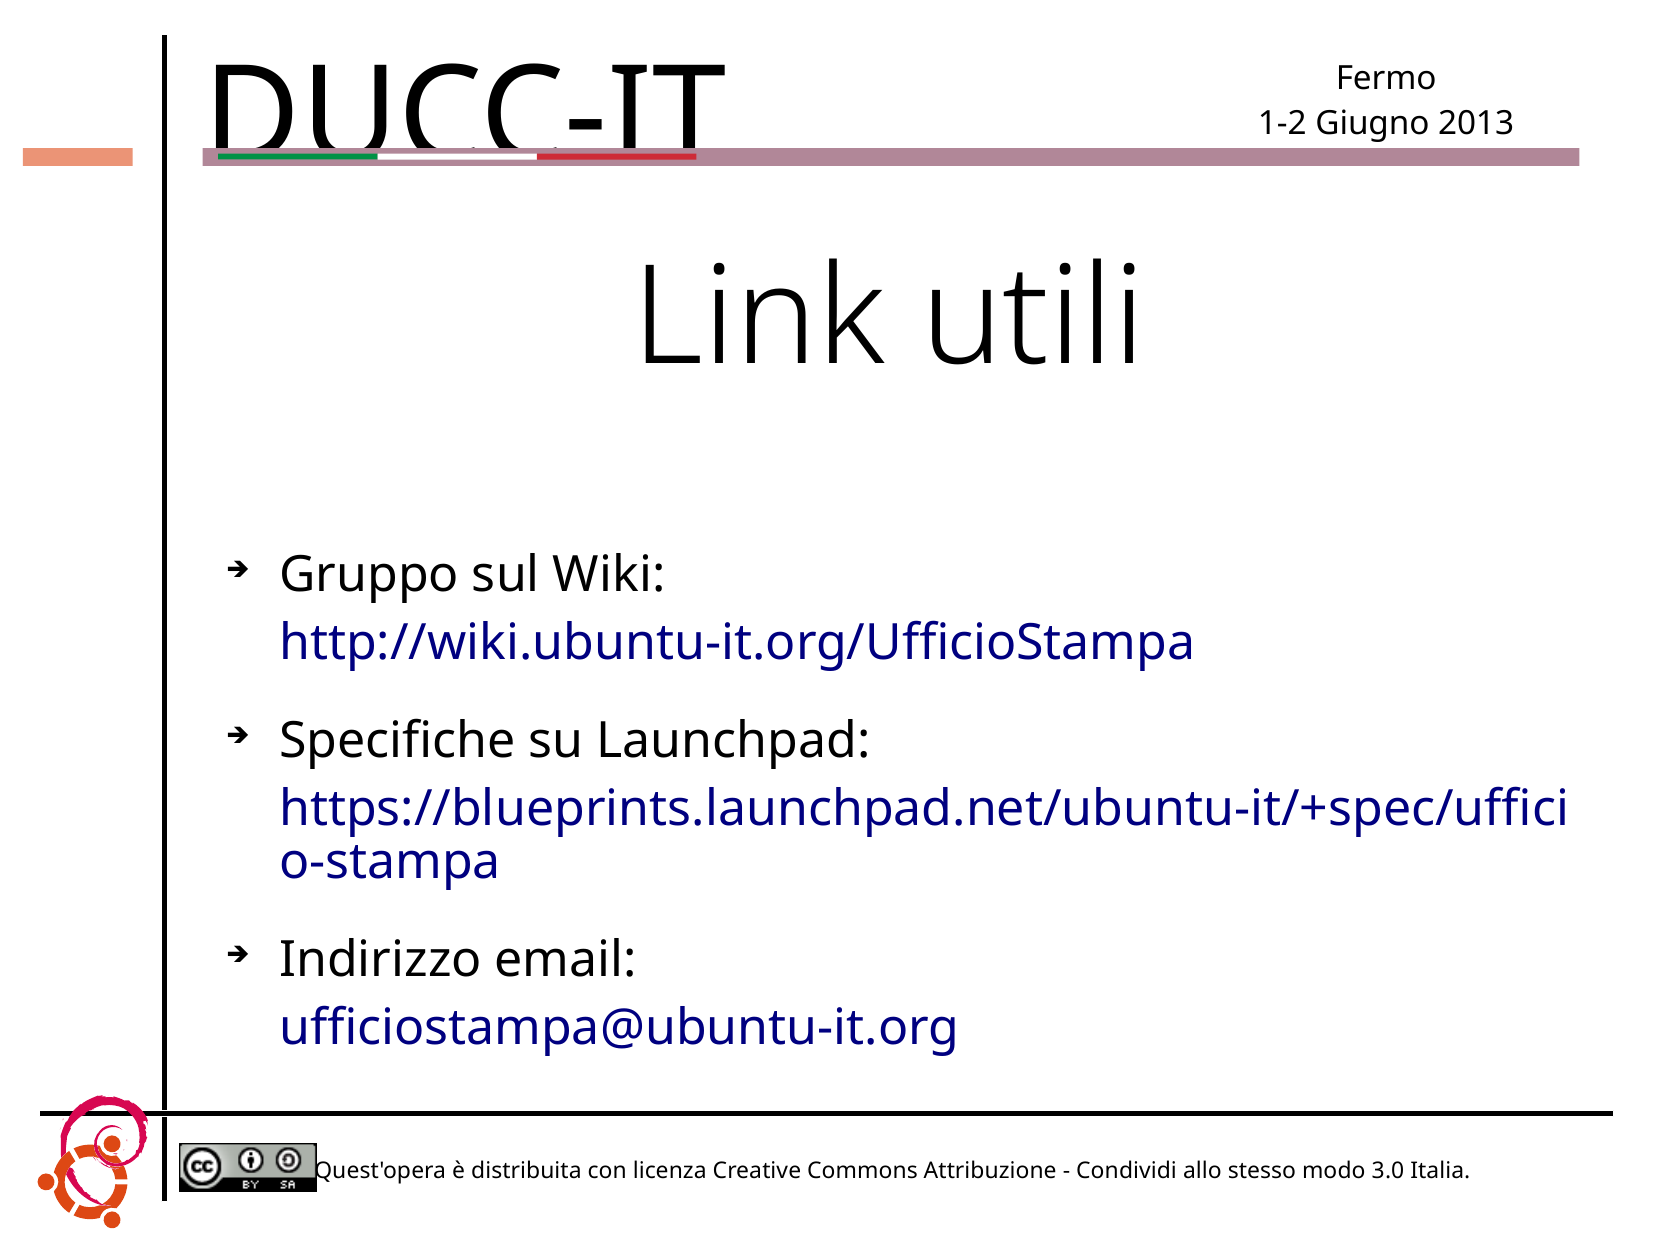

DUCC-IT
Fermo
1-2 Giugno 2013
# Link utili
Gruppo sul Wiki:
http://wiki.ubuntu-it.org/UfficioStampa
Specifiche su Launchpad: https://blueprints.launchpad.net/ubuntu-it/+spec/ufficio-stampa
Indirizzo email:
ufficiostampa@ubuntu-it.org
Quest'opera è distribuita con licenza Creative Commons Attribuzione - Condividi allo stesso modo 3.0 Italia.